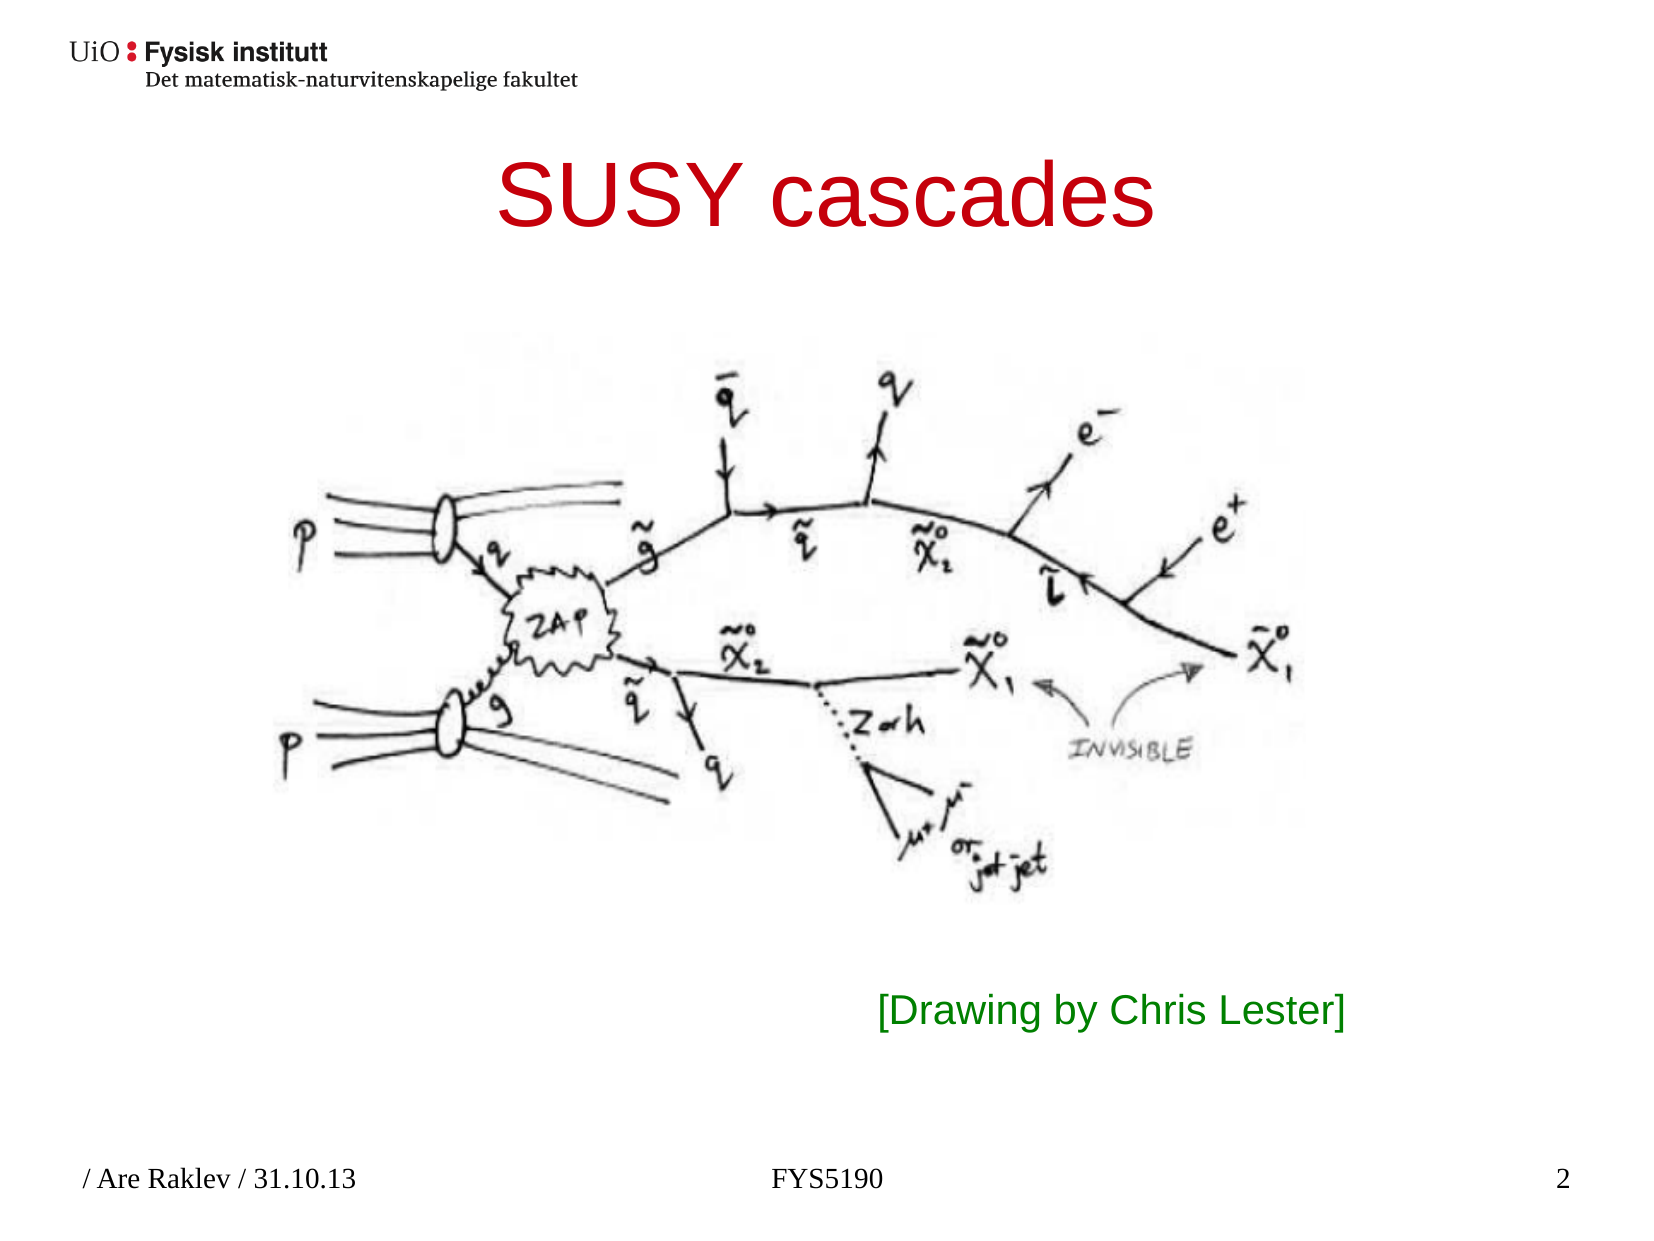

# SUSY cascades
[Drawing by Chris Lester]
/ Are Raklev / 31.10.13
FYS5190
2